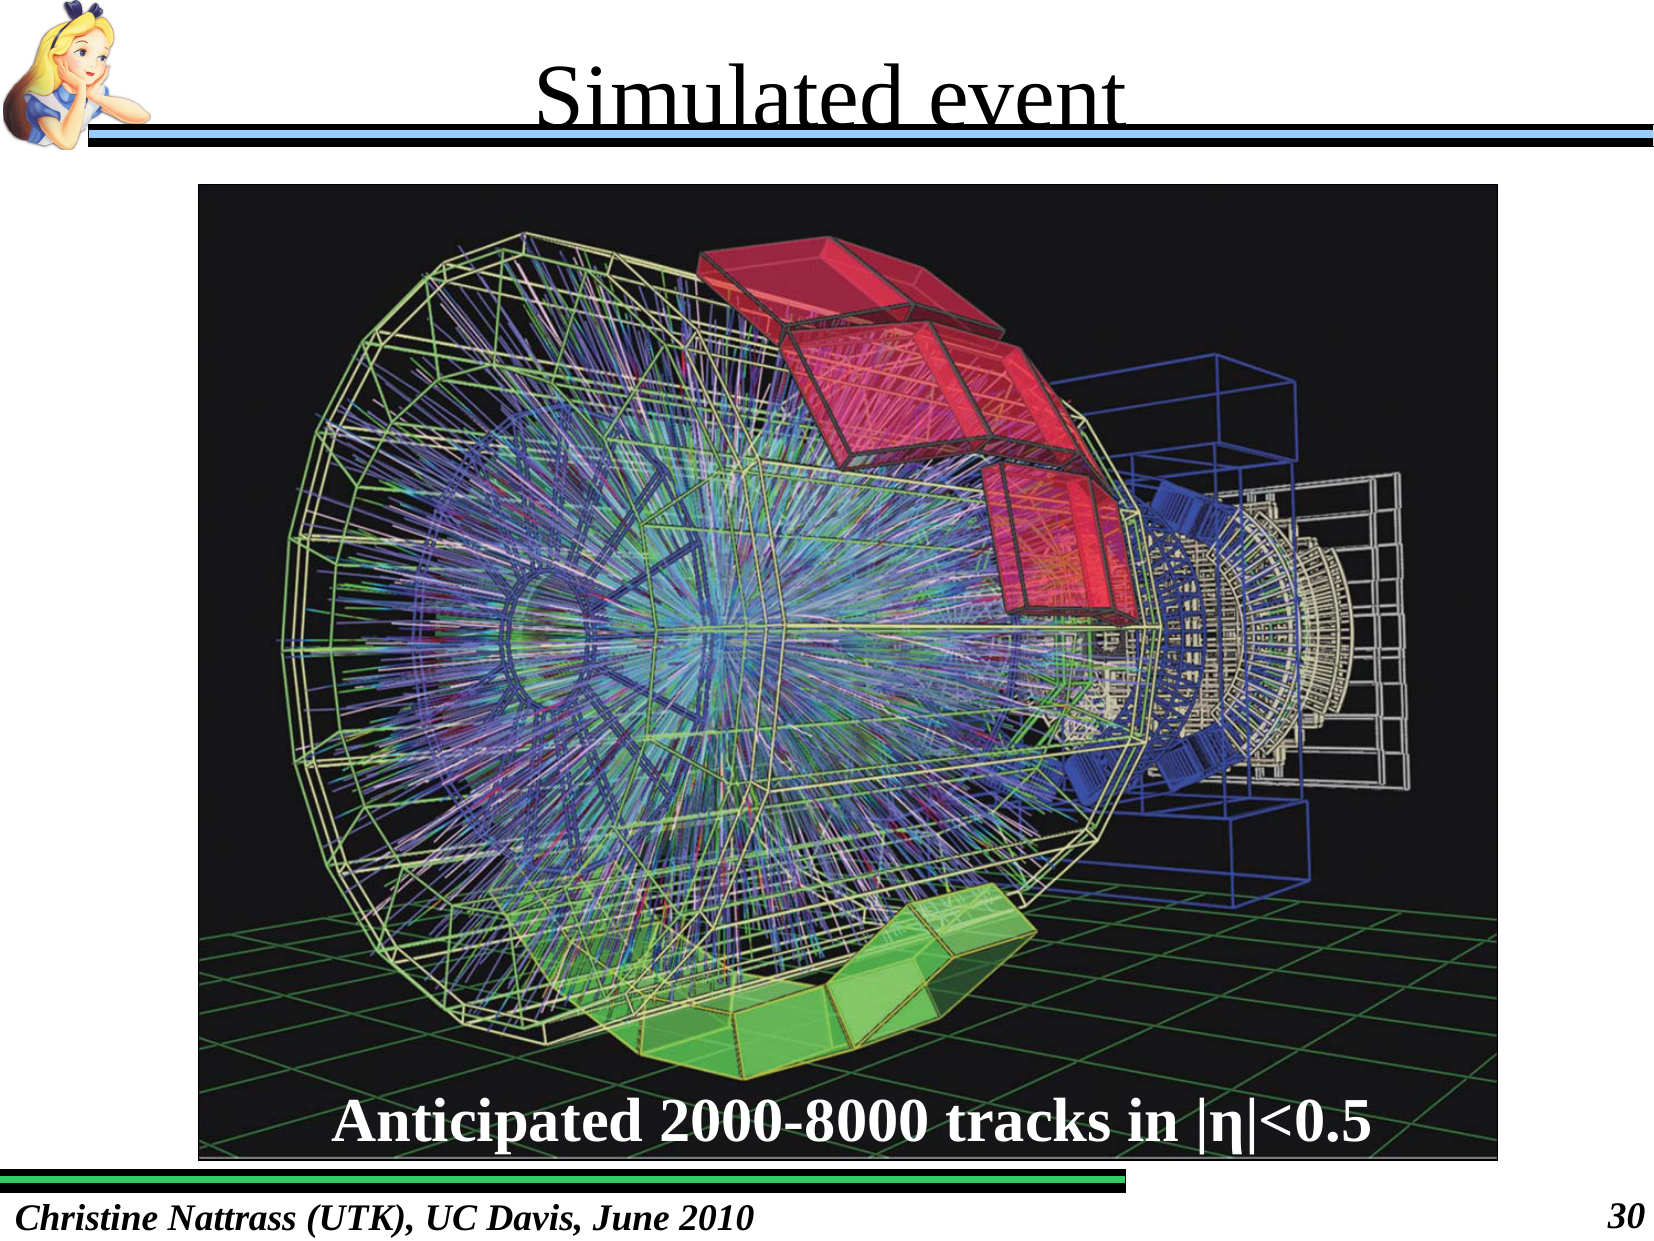

# Simulated event
Anticipated 2000-8000 tracks in |η|<0.5